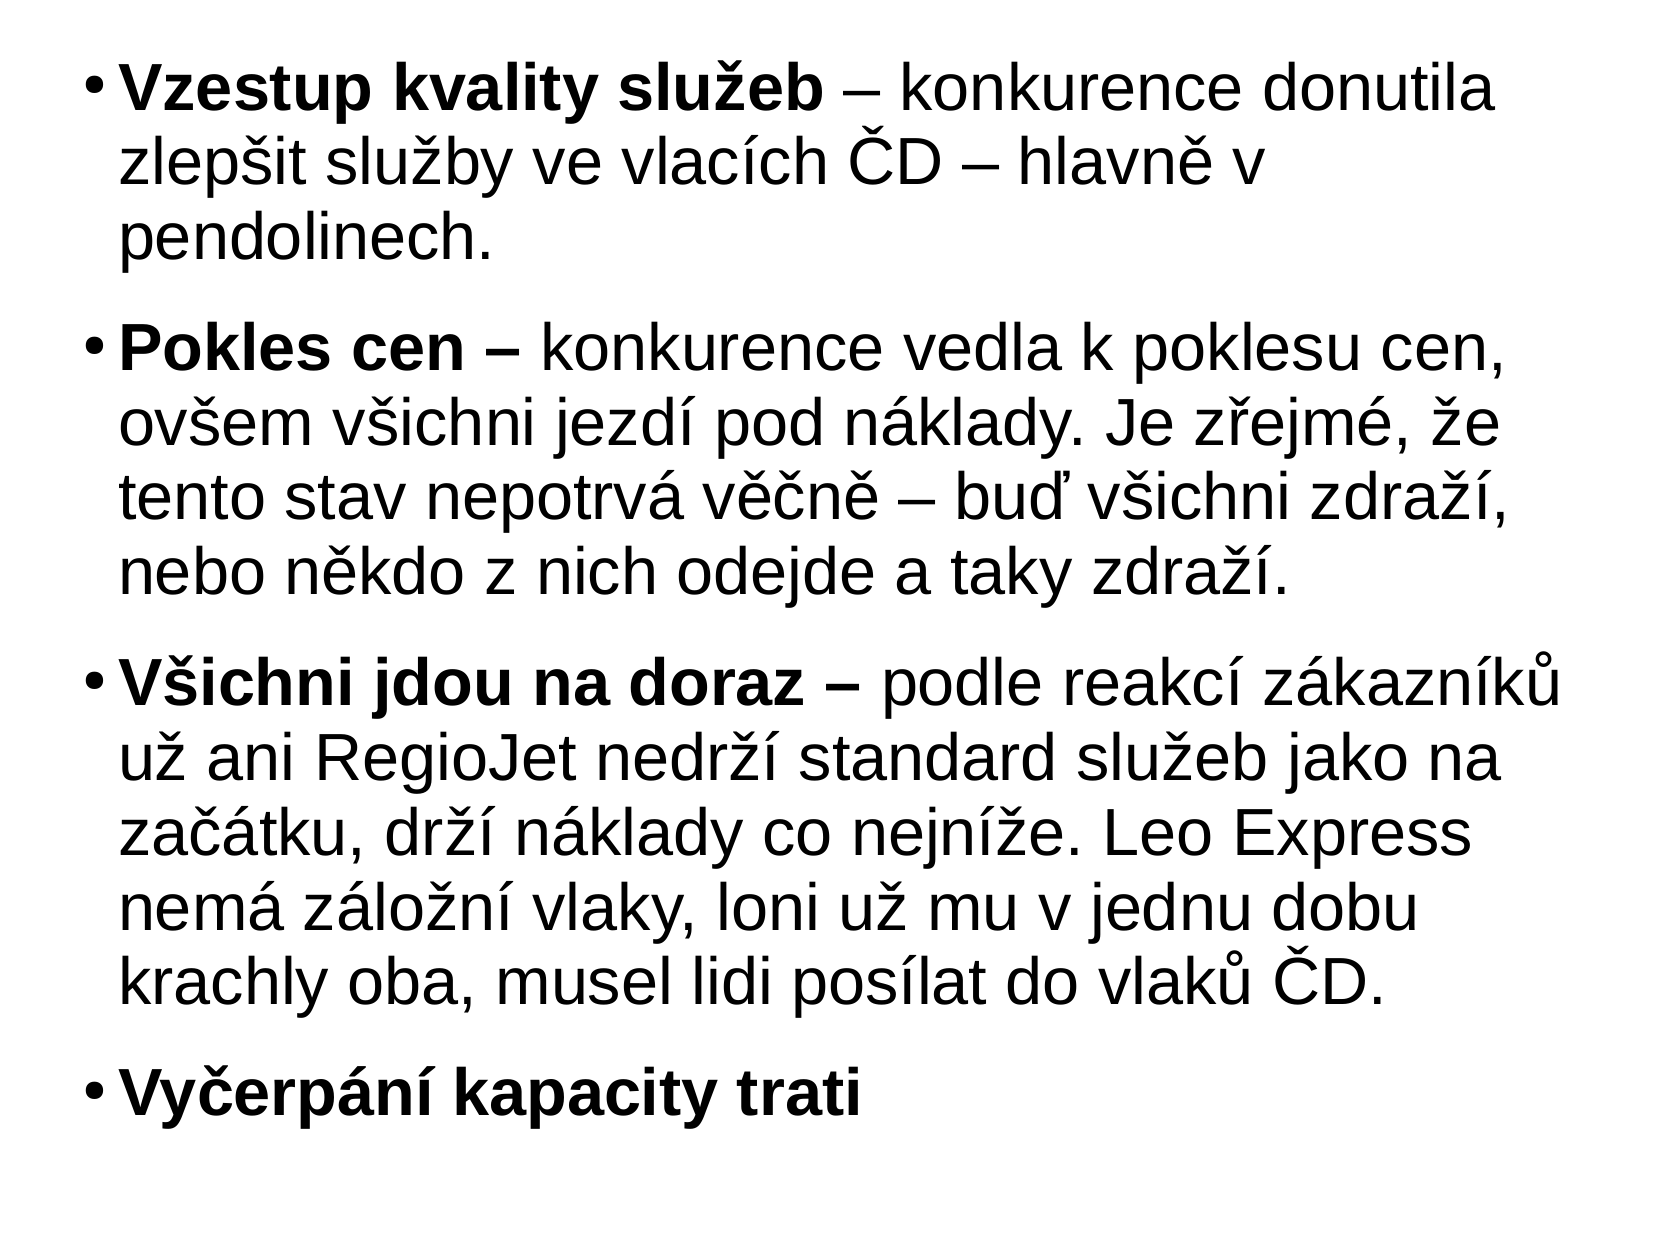

# Vzestup kvality služeb – konkurence donutila zlepšit služby ve vlacích ČD – hlavně v pendolinech.
Pokles cen – konkurence vedla k poklesu cen, ovšem všichni jezdí pod náklady. Je zřejmé, že tento stav nepotrvá věčně – buď všichni zdraží, nebo někdo z nich odejde a taky zdraží.
Všichni jdou na doraz – podle reakcí zákazníků už ani RegioJet nedrží standard služeb jako na začátku, drží náklady co nejníže. Leo Express nemá záložní vlaky, loni už mu v jednu dobu krachly oba, musel lidi posílat do vlaků ČD.
Vyčerpání kapacity trati